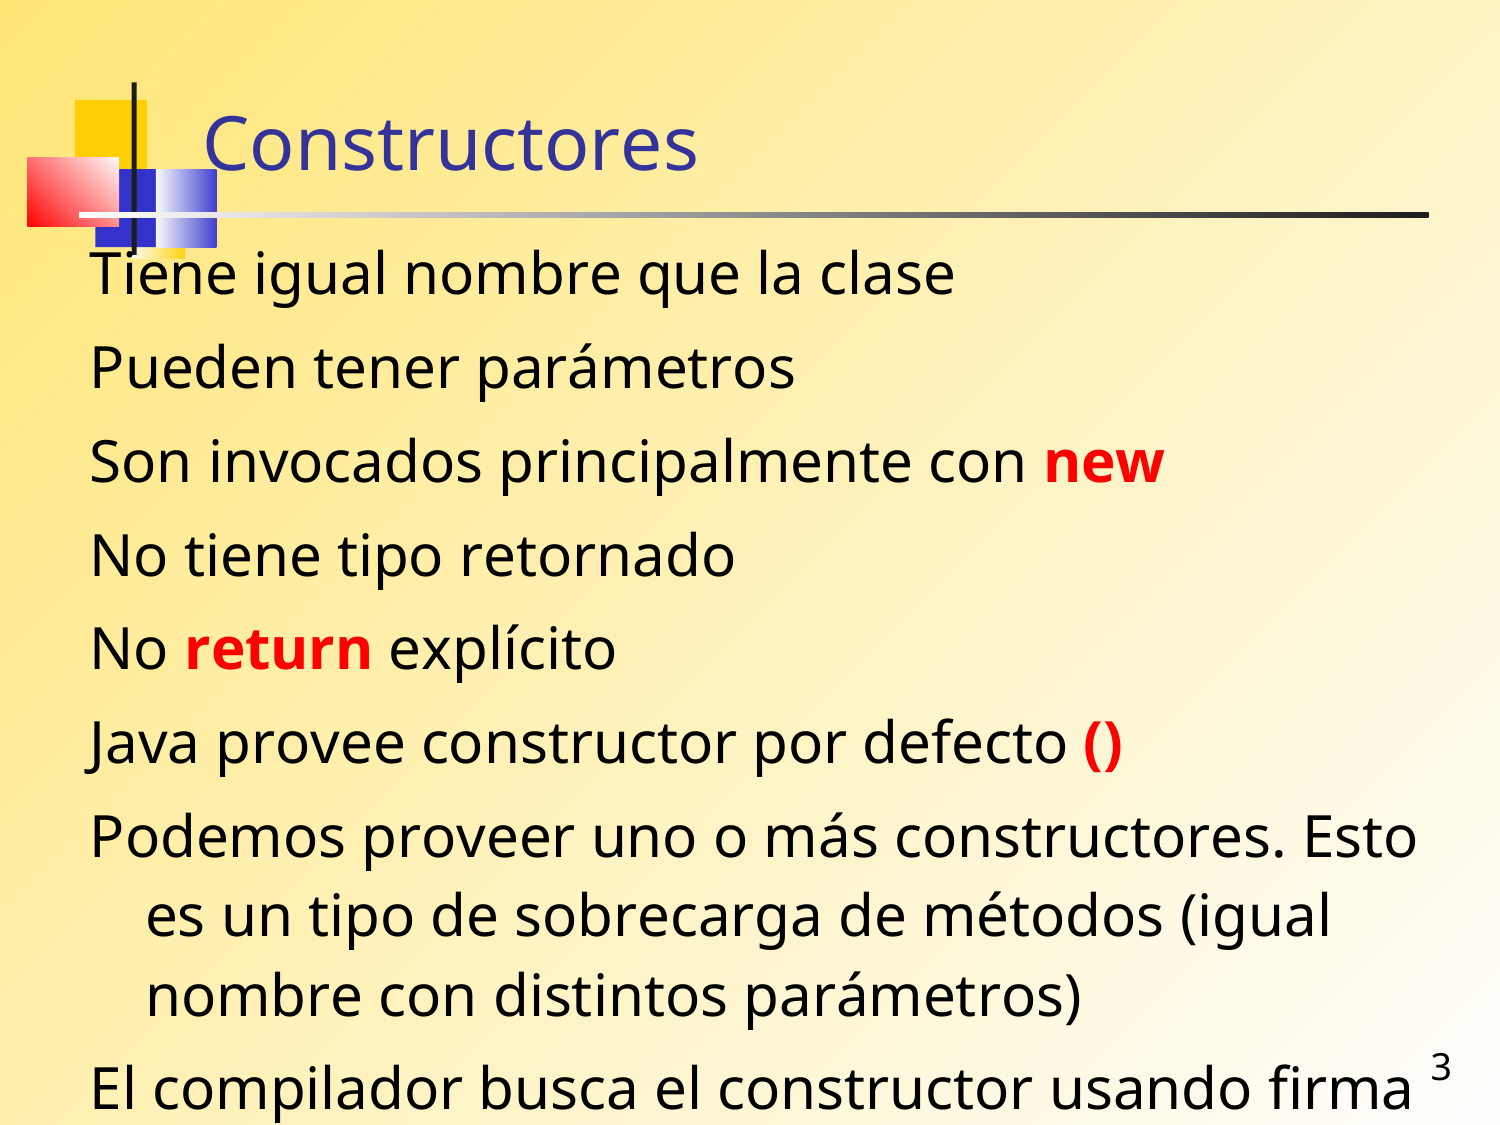

# Constructores
Tiene igual nombre que la clase
Pueden tener parámetros
Son invocados principalmente con new
No tiene tipo retornado
No return explícito
Java provee constructor por defecto ()
Podemos proveer uno o más constructores. Esto es un tipo de sobrecarga de métodos (igual nombre con distintos parámetros)
El compilador busca el constructor usando firma nombre constructor + lista de parámetros
3